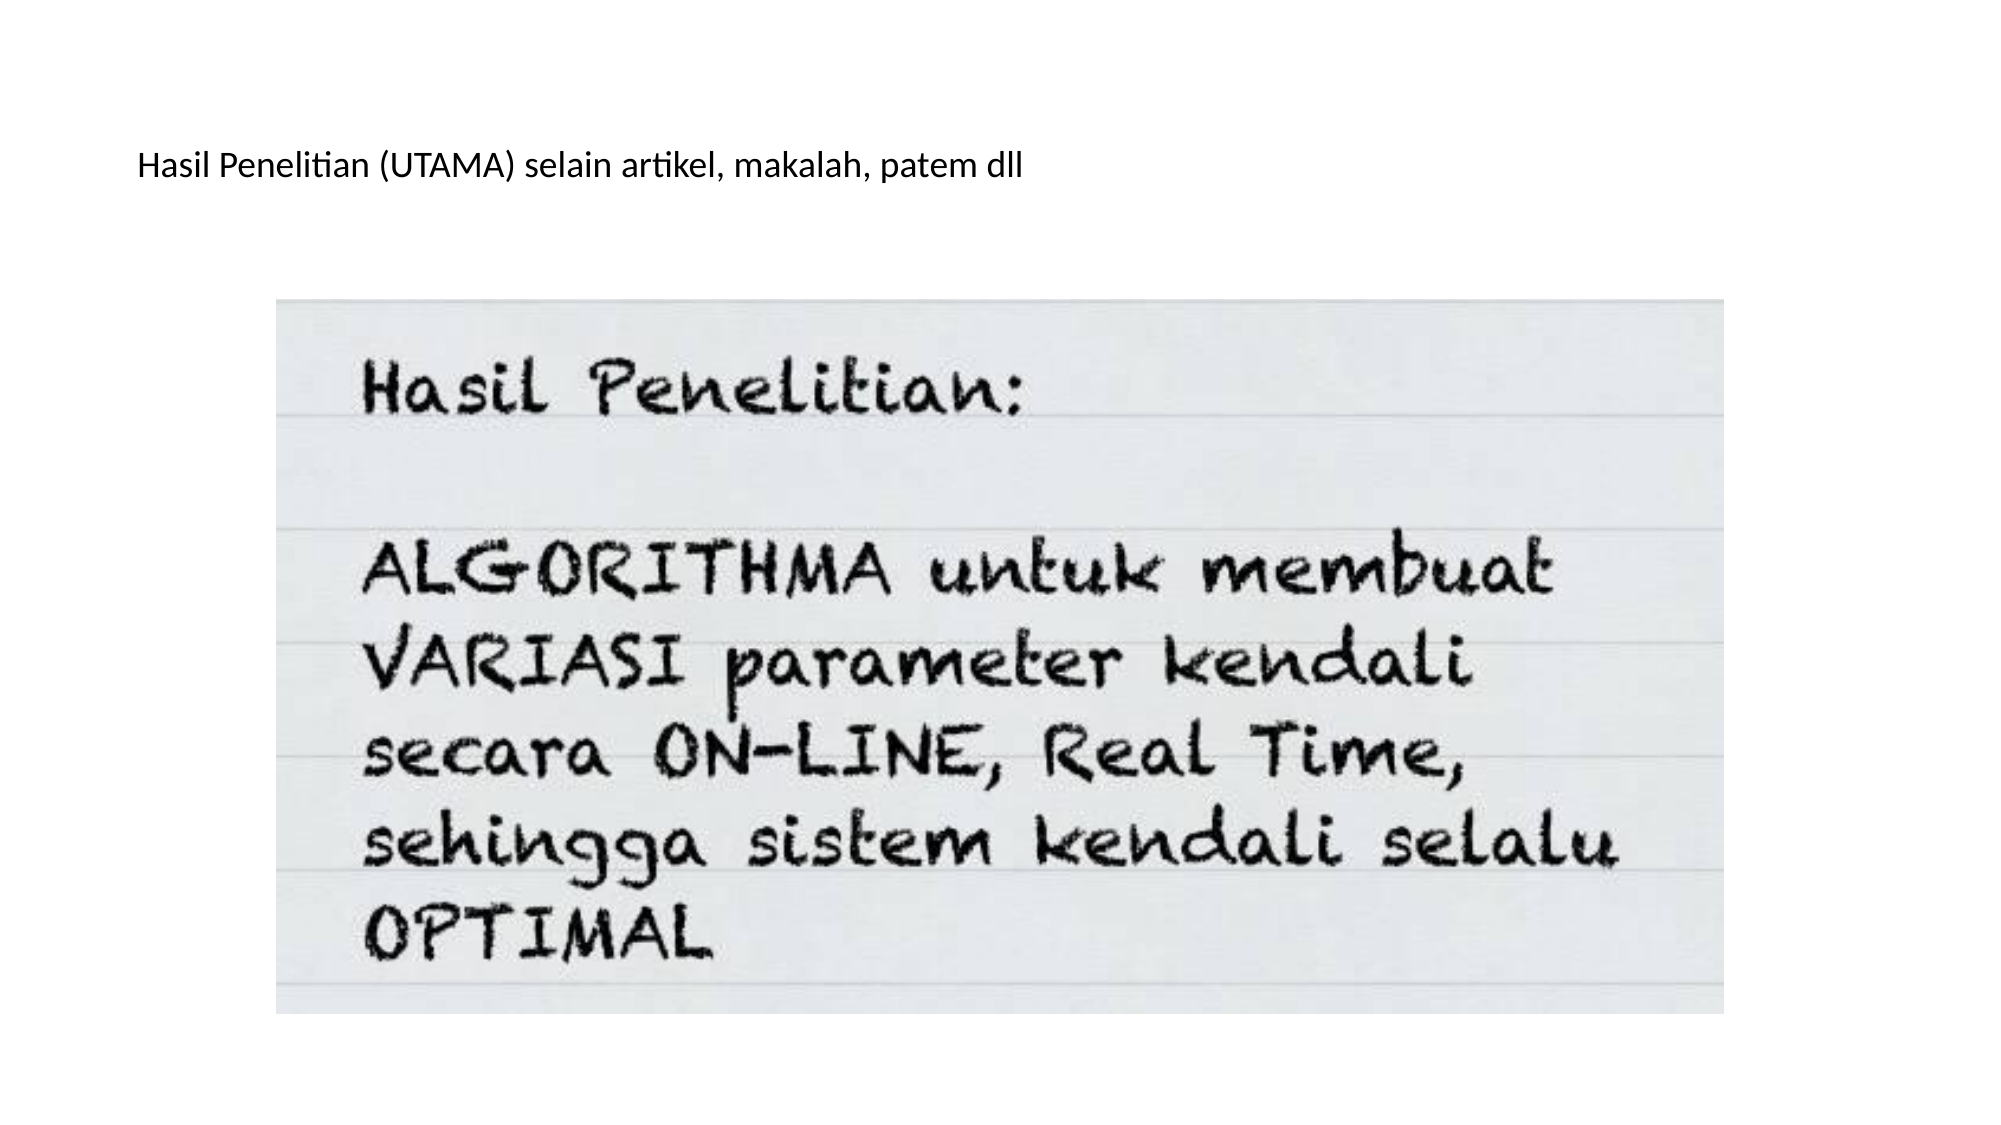

# Hasil Penelitian (UTAMA) selain artikel, makalah, patem dll